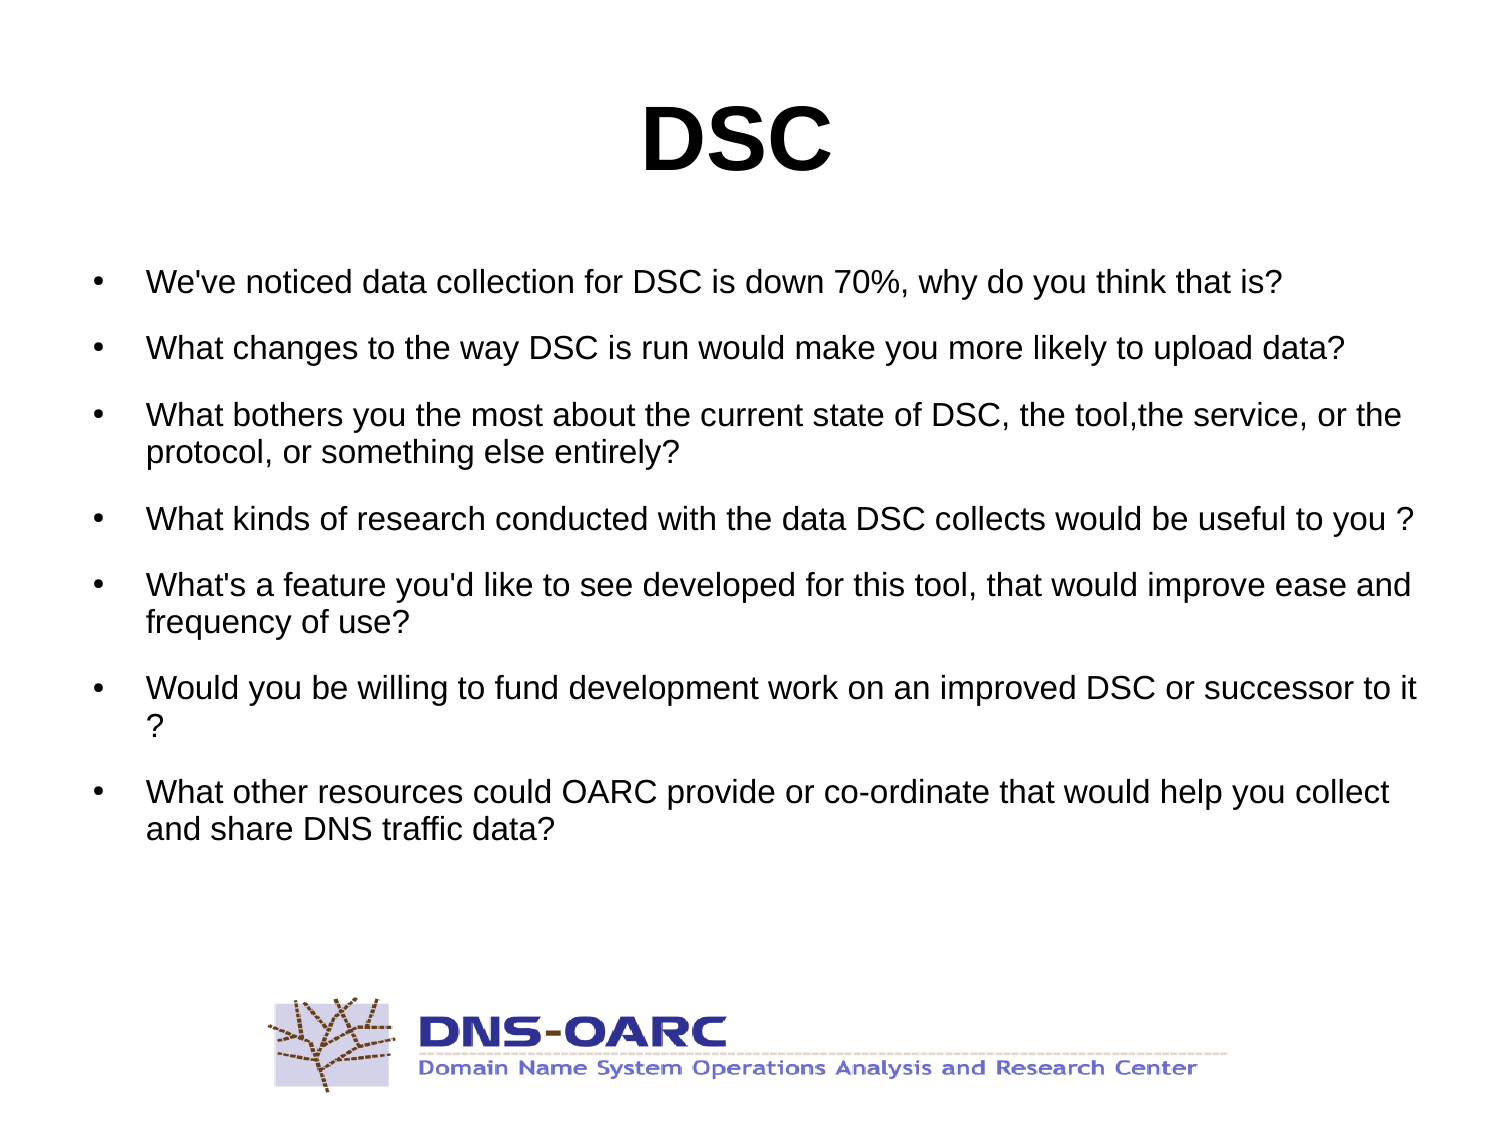

# DSC
We've noticed data collection for DSC is down 70%, why do you think that is?
What changes to the way DSC is run would make you more likely to upload data?
What bothers you the most about the current state of DSC, the tool,the service, or the protocol, or something else entirely?
What kinds of research conducted with the data DSC collects would be useful to you ?
What's a feature you'd like to see developed for this tool, that would improve ease and frequency of use?
Would you be willing to fund development work on an improved DSC or successor to it ?
What other resources could OARC provide or co-ordinate that would help you collect and share DNS traffic data?